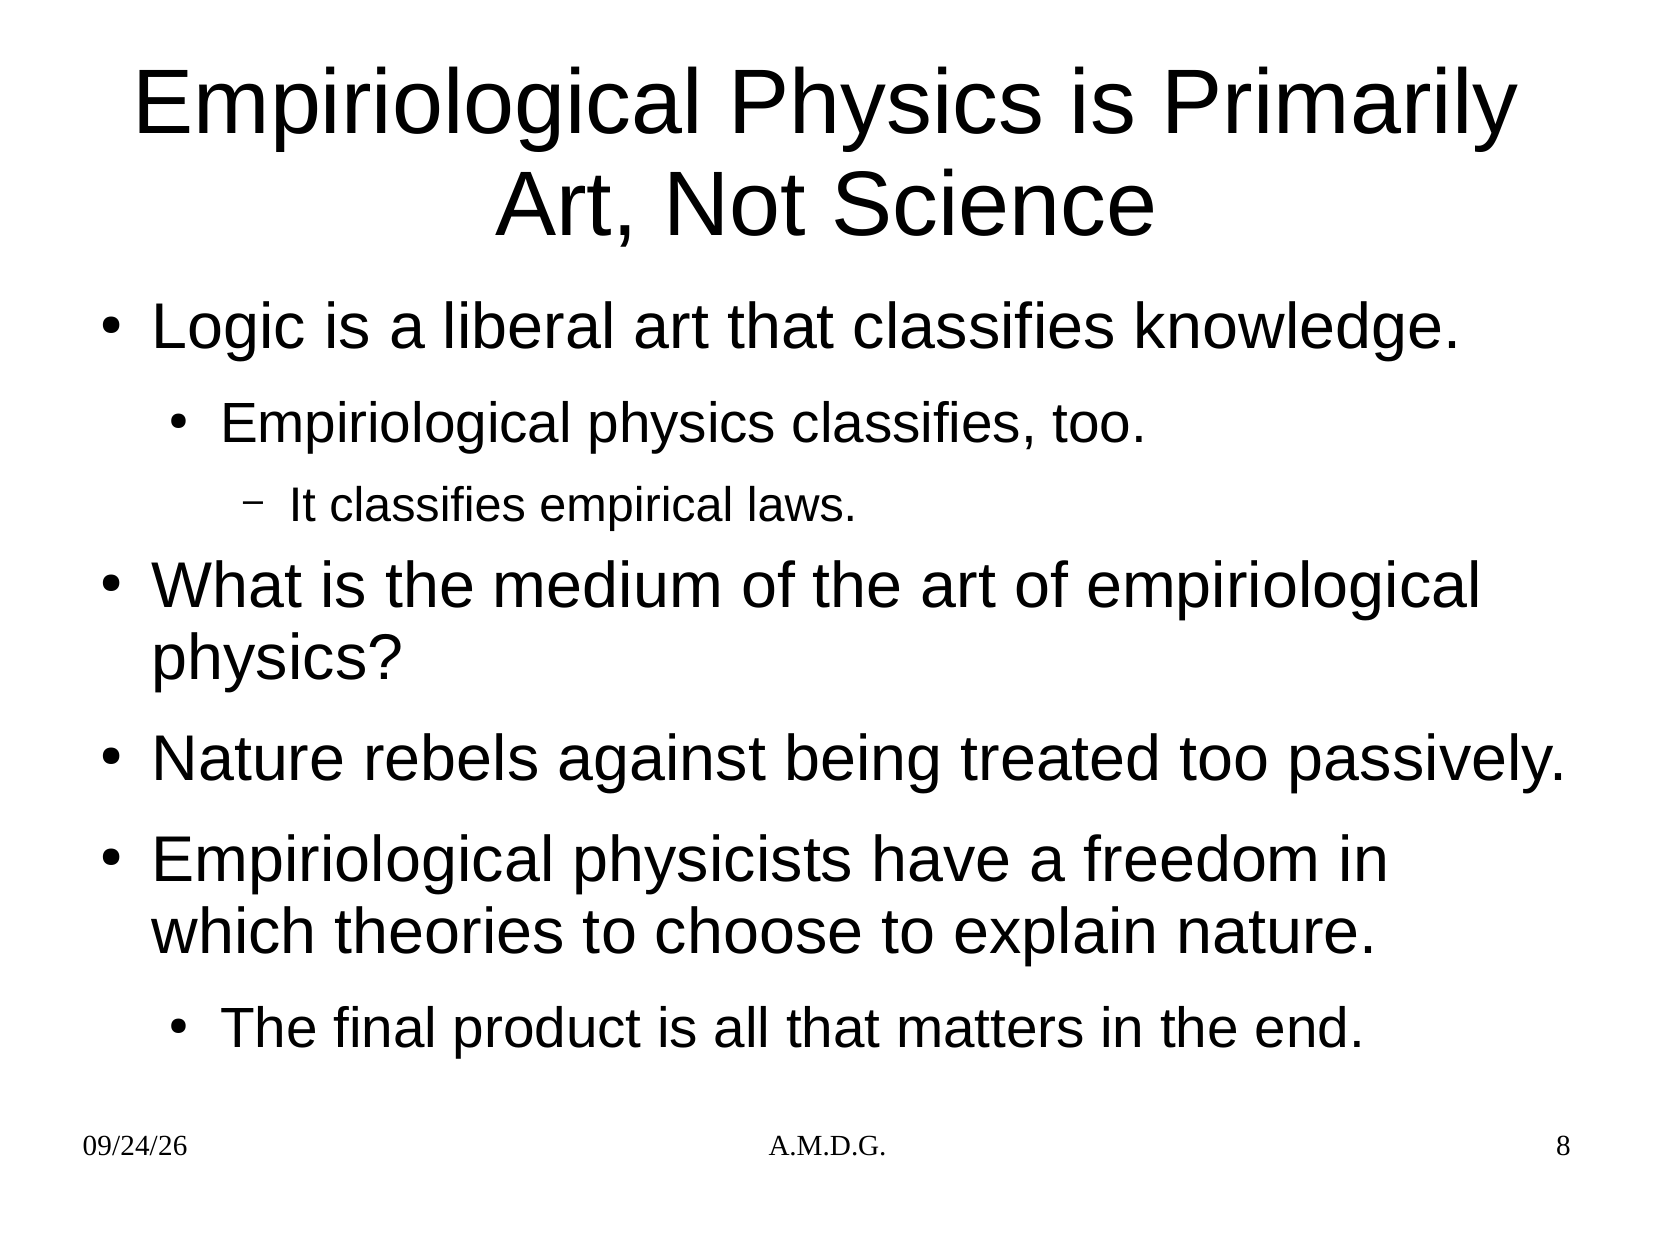

# Empiriological Physics is Primarily Art, Not Science
Logic is a liberal art that classifies knowledge.
Empiriological physics classifies, too.
It classifies empirical laws.
What is the medium of the art of empiriological physics?
Nature rebels against being treated too passively.
Empiriological physicists have a freedom in which theories to choose to explain nature.
The final product is all that matters in the end.
`
A.M.D.G.
8